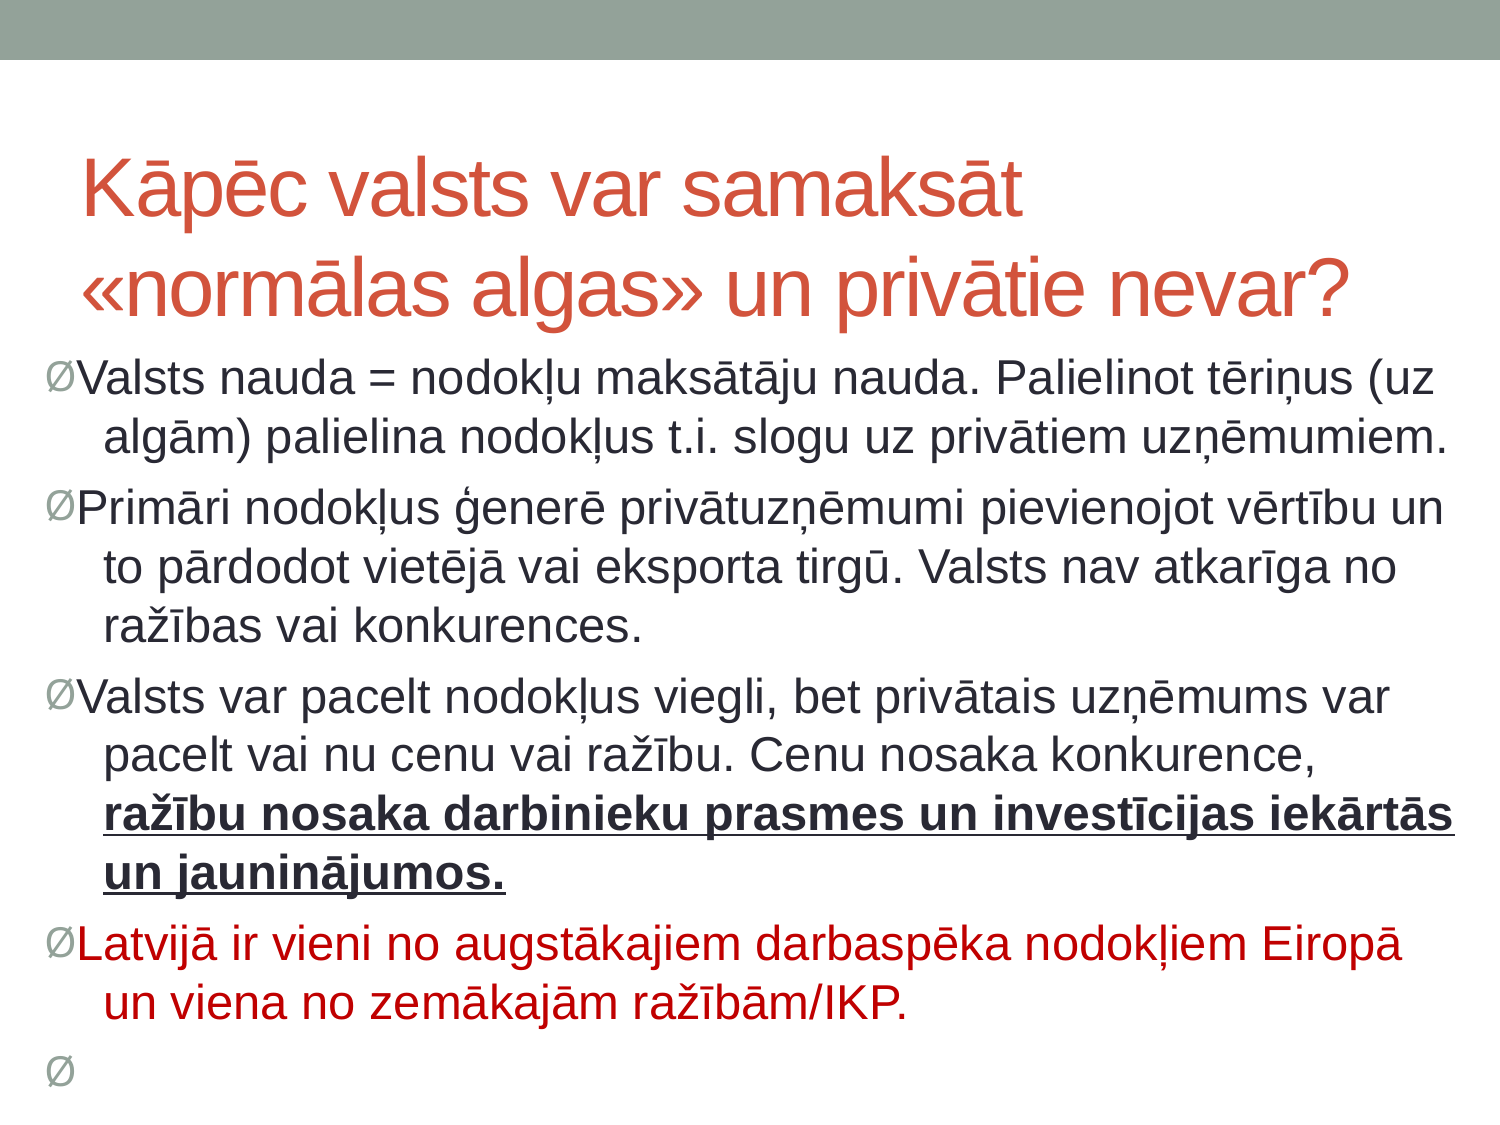

# Kāpēc valsts var samaksāt «normālas algas» un privātie nevar?
Valsts nauda = nodokļu maksātāju nauda. Palielinot tēriņus (uz algām) palielina nodokļus t.i. slogu uz privātiem uzņēmumiem.
Primāri nodokļus ģenerē privātuzņēmumi pievienojot vērtību un to pārdodot vietējā vai eksporta tirgū. Valsts nav atkarīga no ražības vai konkurences.
Valsts var pacelt nodokļus viegli, bet privātais uzņēmums var pacelt vai nu cenu vai ražību. Cenu nosaka konkurence, ražību nosaka darbinieku prasmes un investīcijas iekārtās un jauninājumos.
Latvijā ir vieni no augstākajiem darbaspēka nodokļiem Eiropā un viena no zemākajām ražībām/IKP.